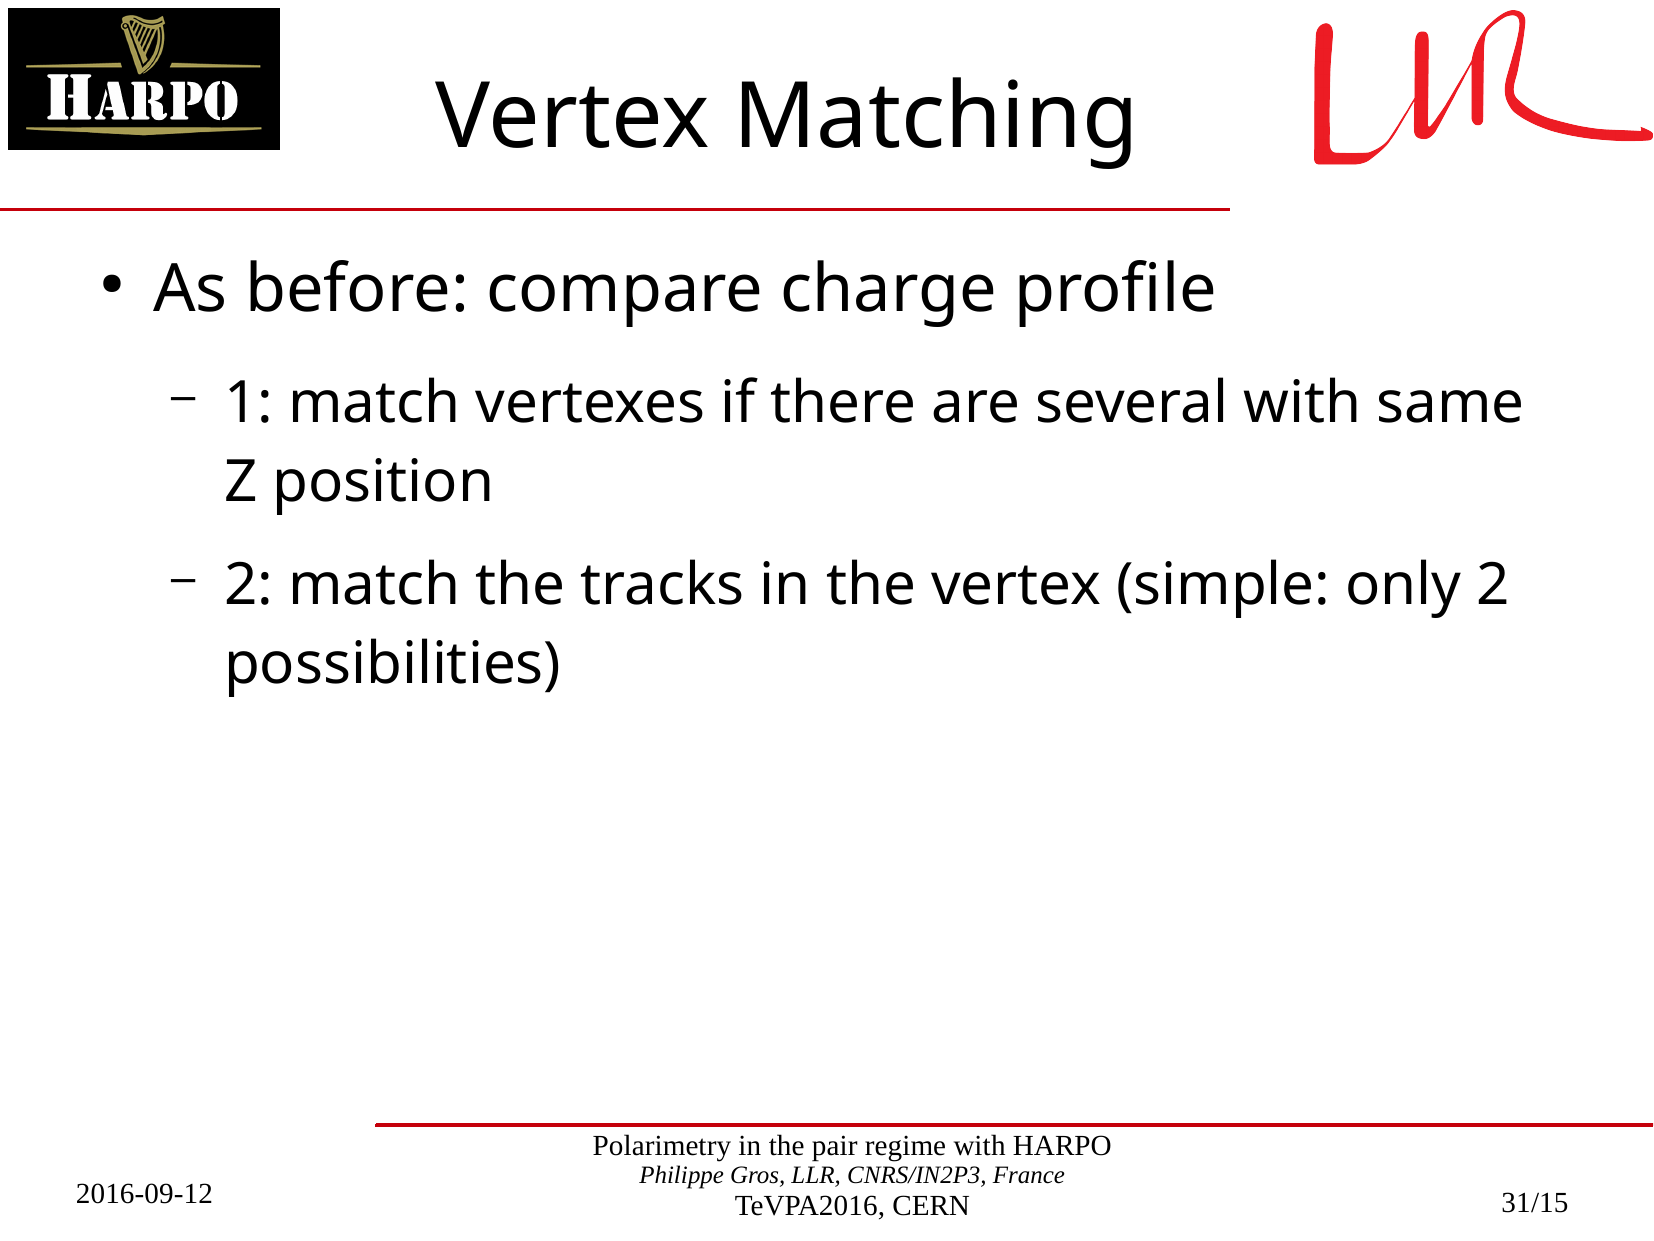

# Vertex Matching
As before: compare charge profile
1: match vertexes if there are several with same Z position
2: match the tracks in the vertex (simple: only 2 possibilities)
2016-09-12
31